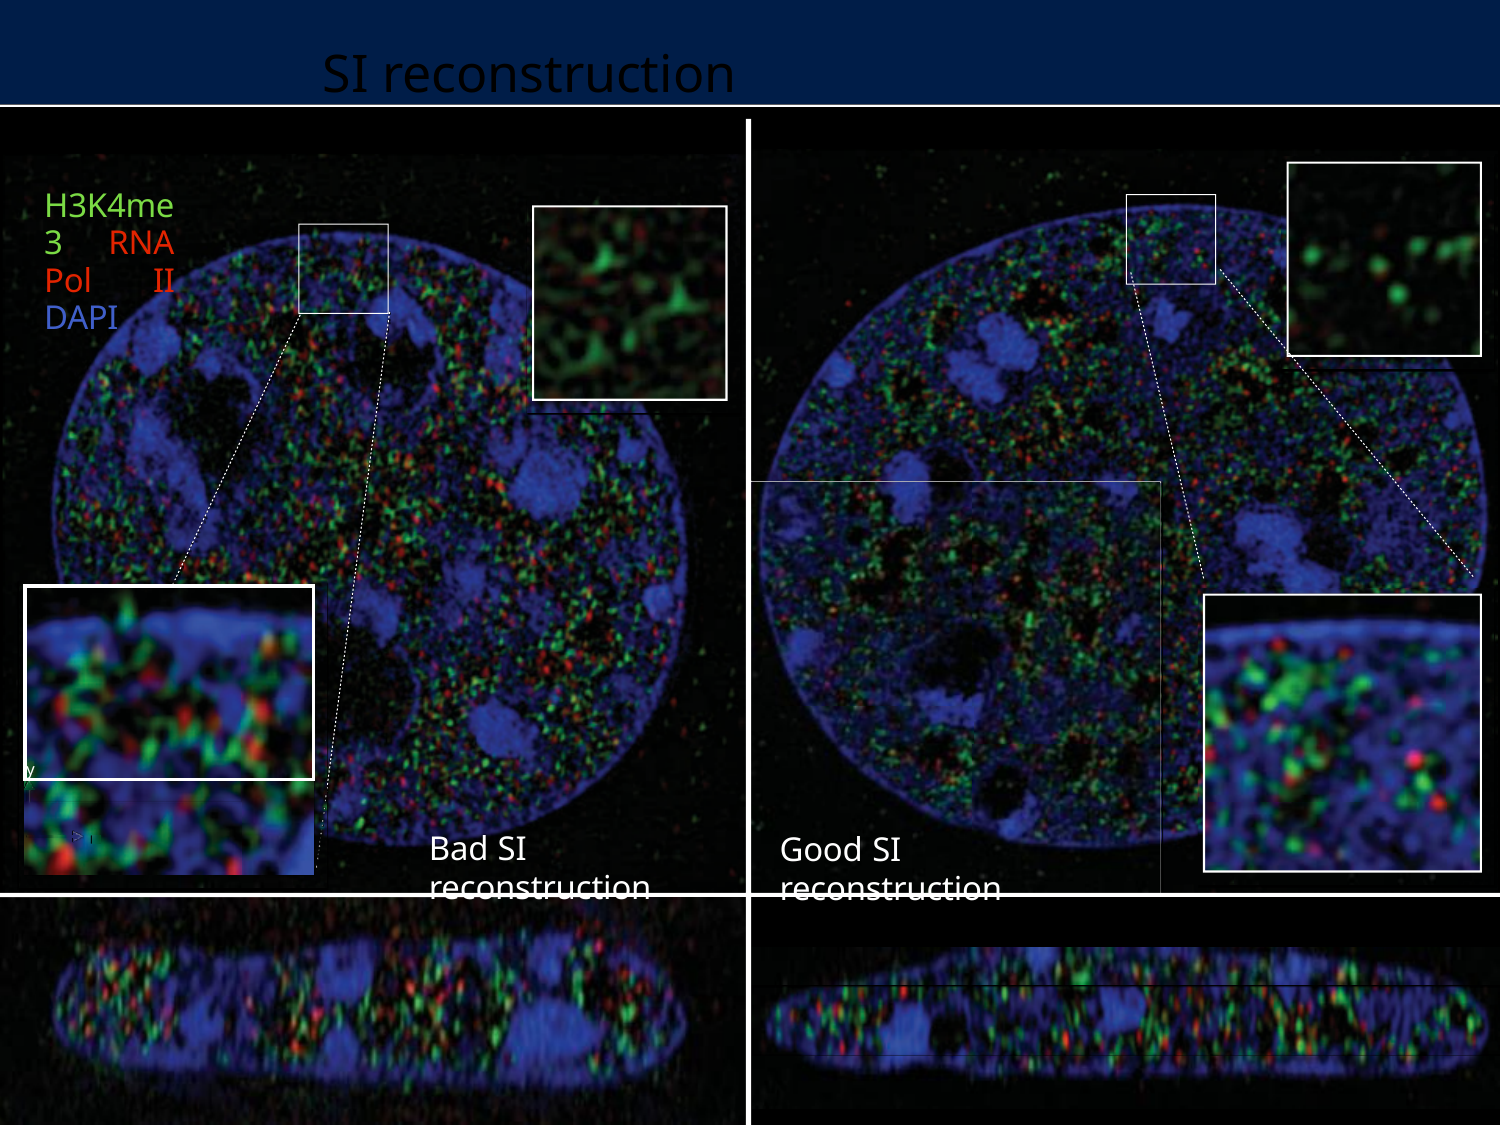

# SI reconstruction artifacts
H3K4me3 RNA Pol II DAPI
y
y
Bad SI reconstruction
Good SI reconstruction
x